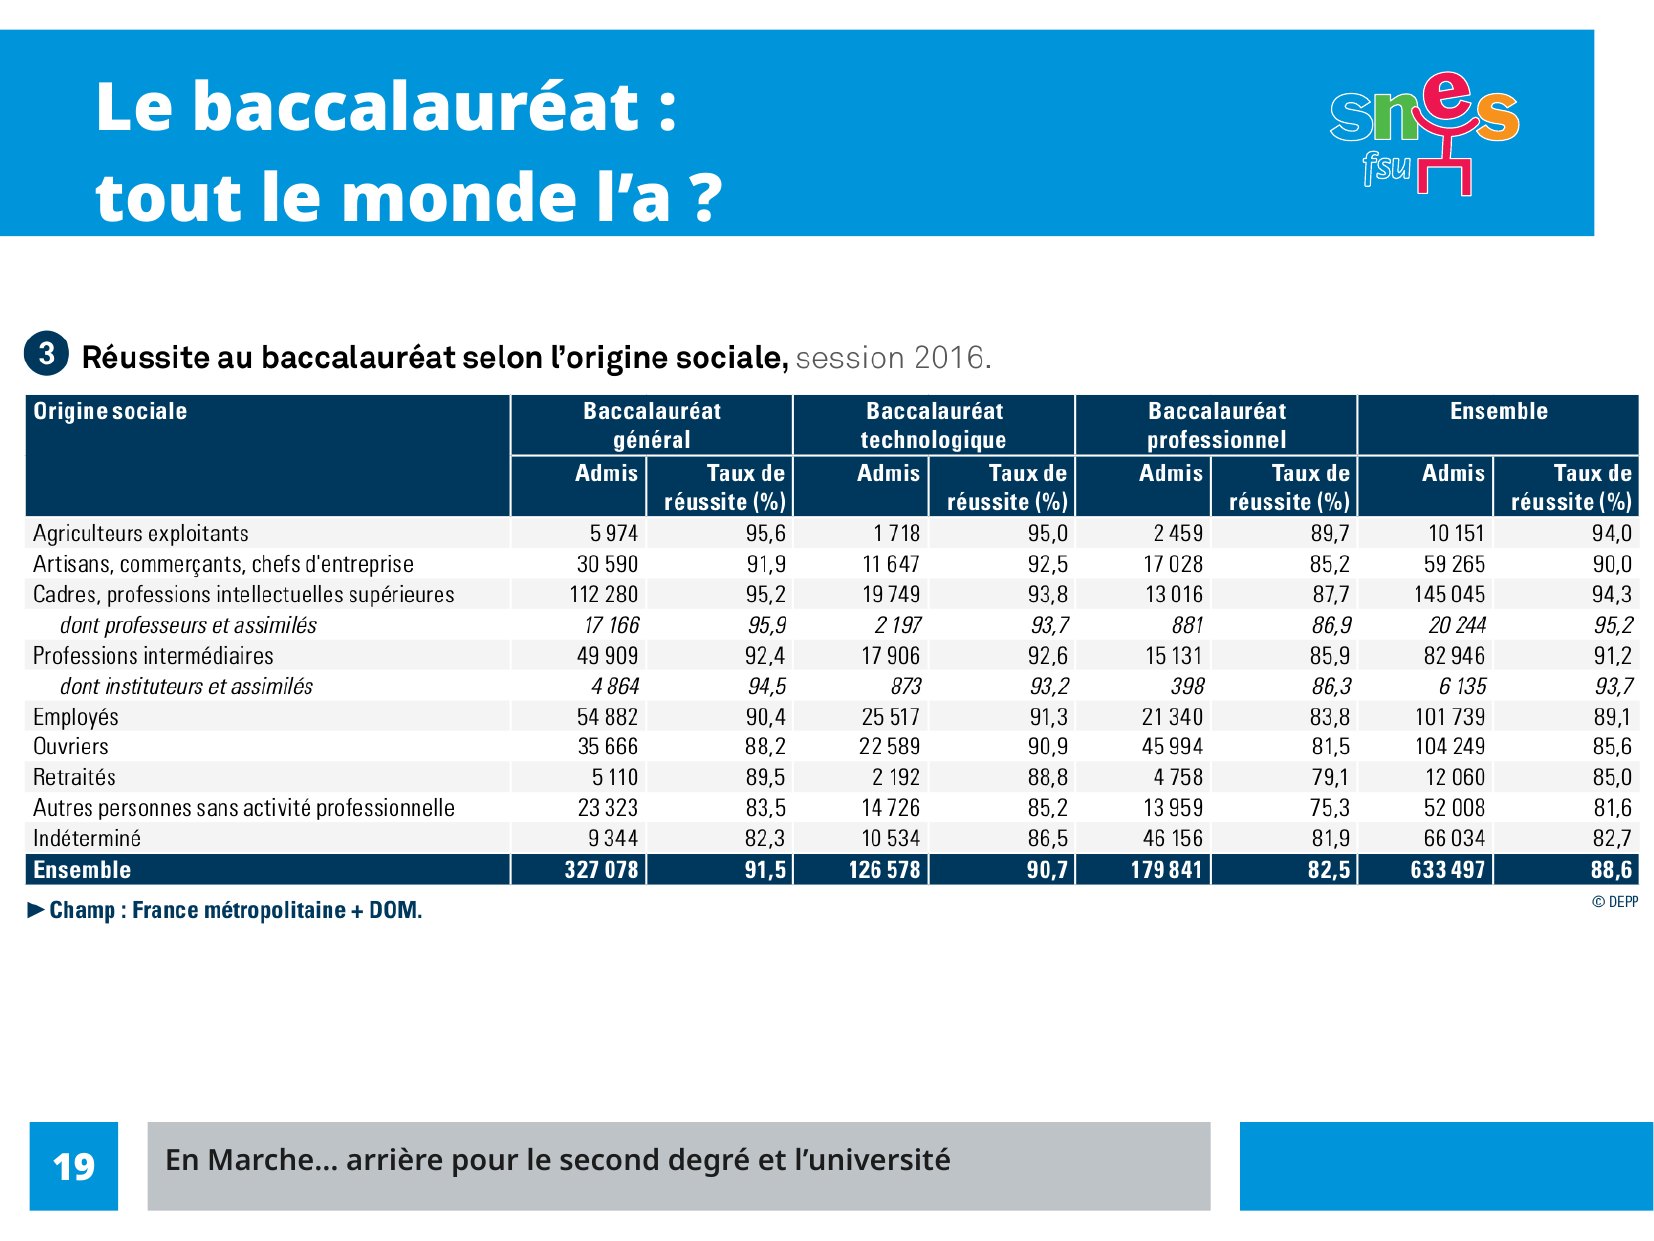

# Le baccalauréat : tout le monde l’a ?
19
En Marche… arrière pour le second degré et l’université